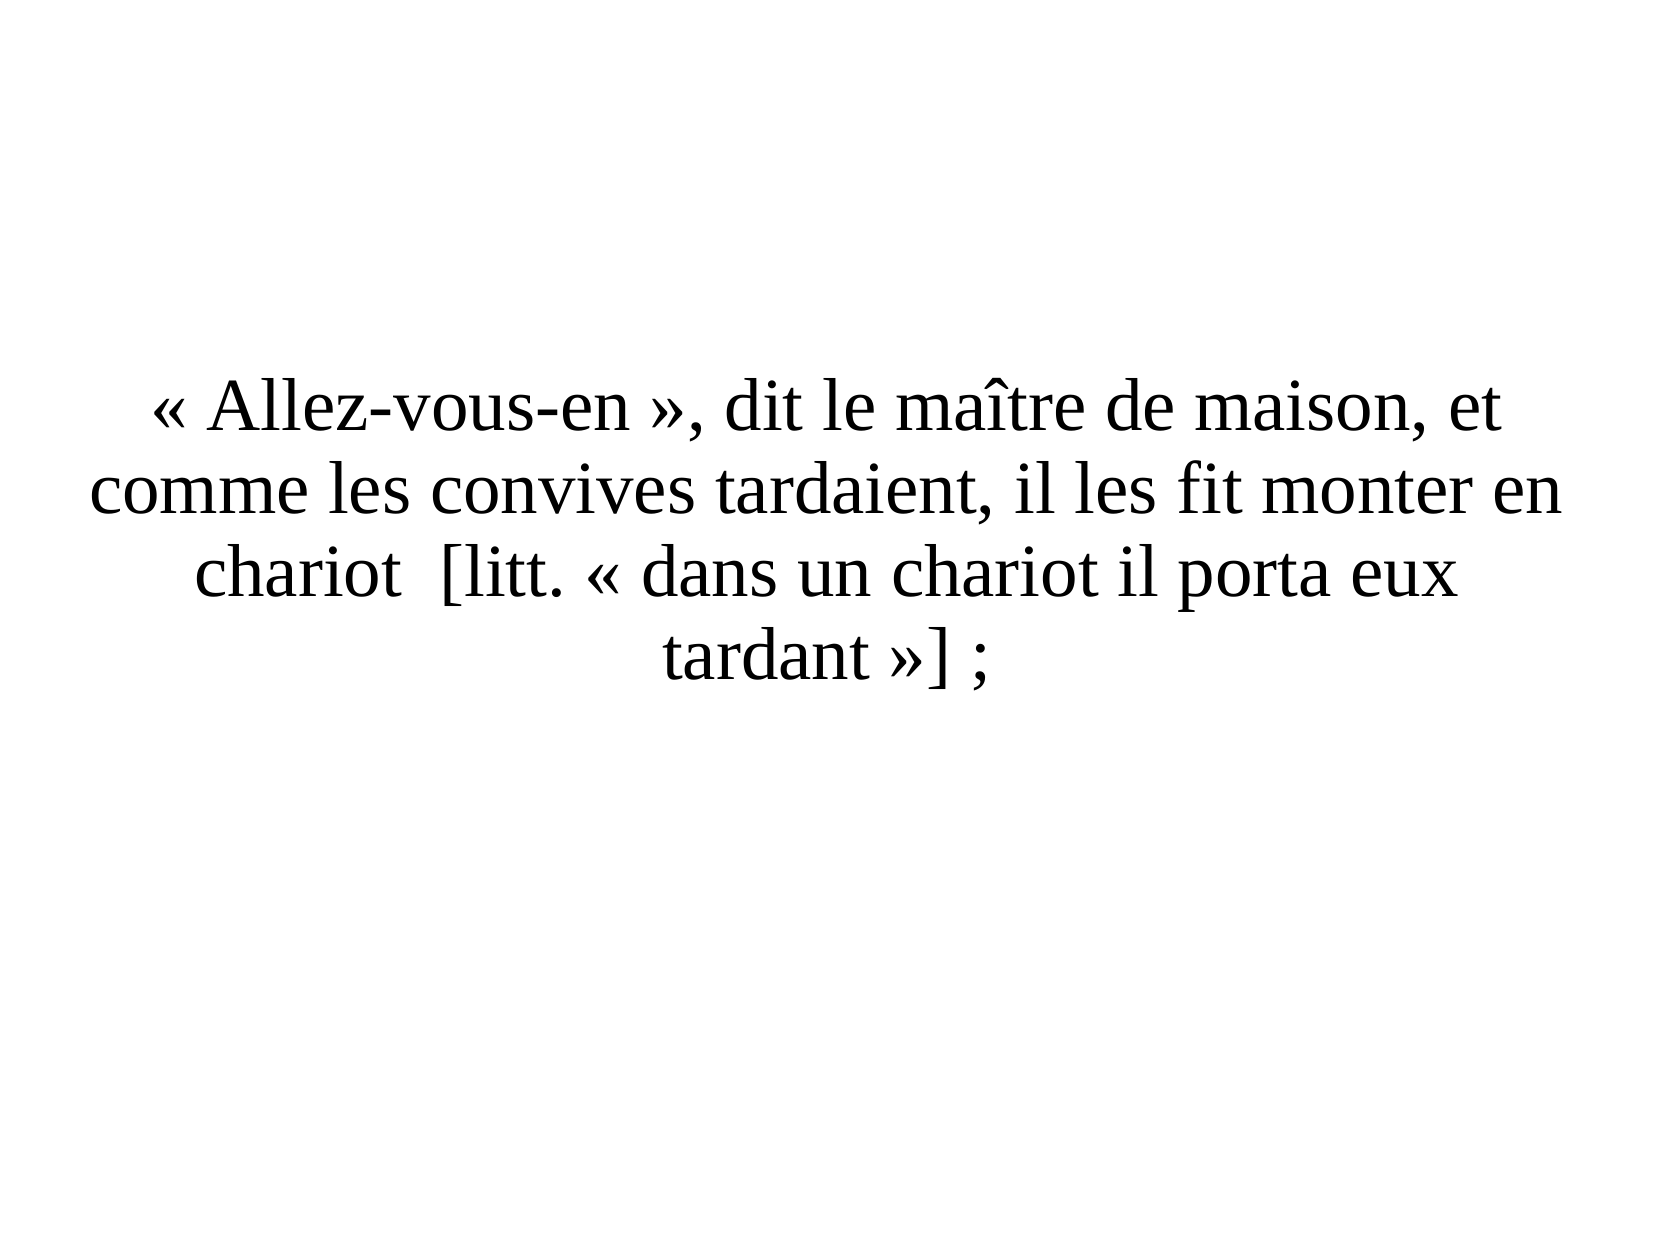

# « Allez-vous-en », dit le maître de maison, et comme les convives tardaient, il les fit monter en chariot  [litt. « dans un chariot il porta eux tardant »] ;